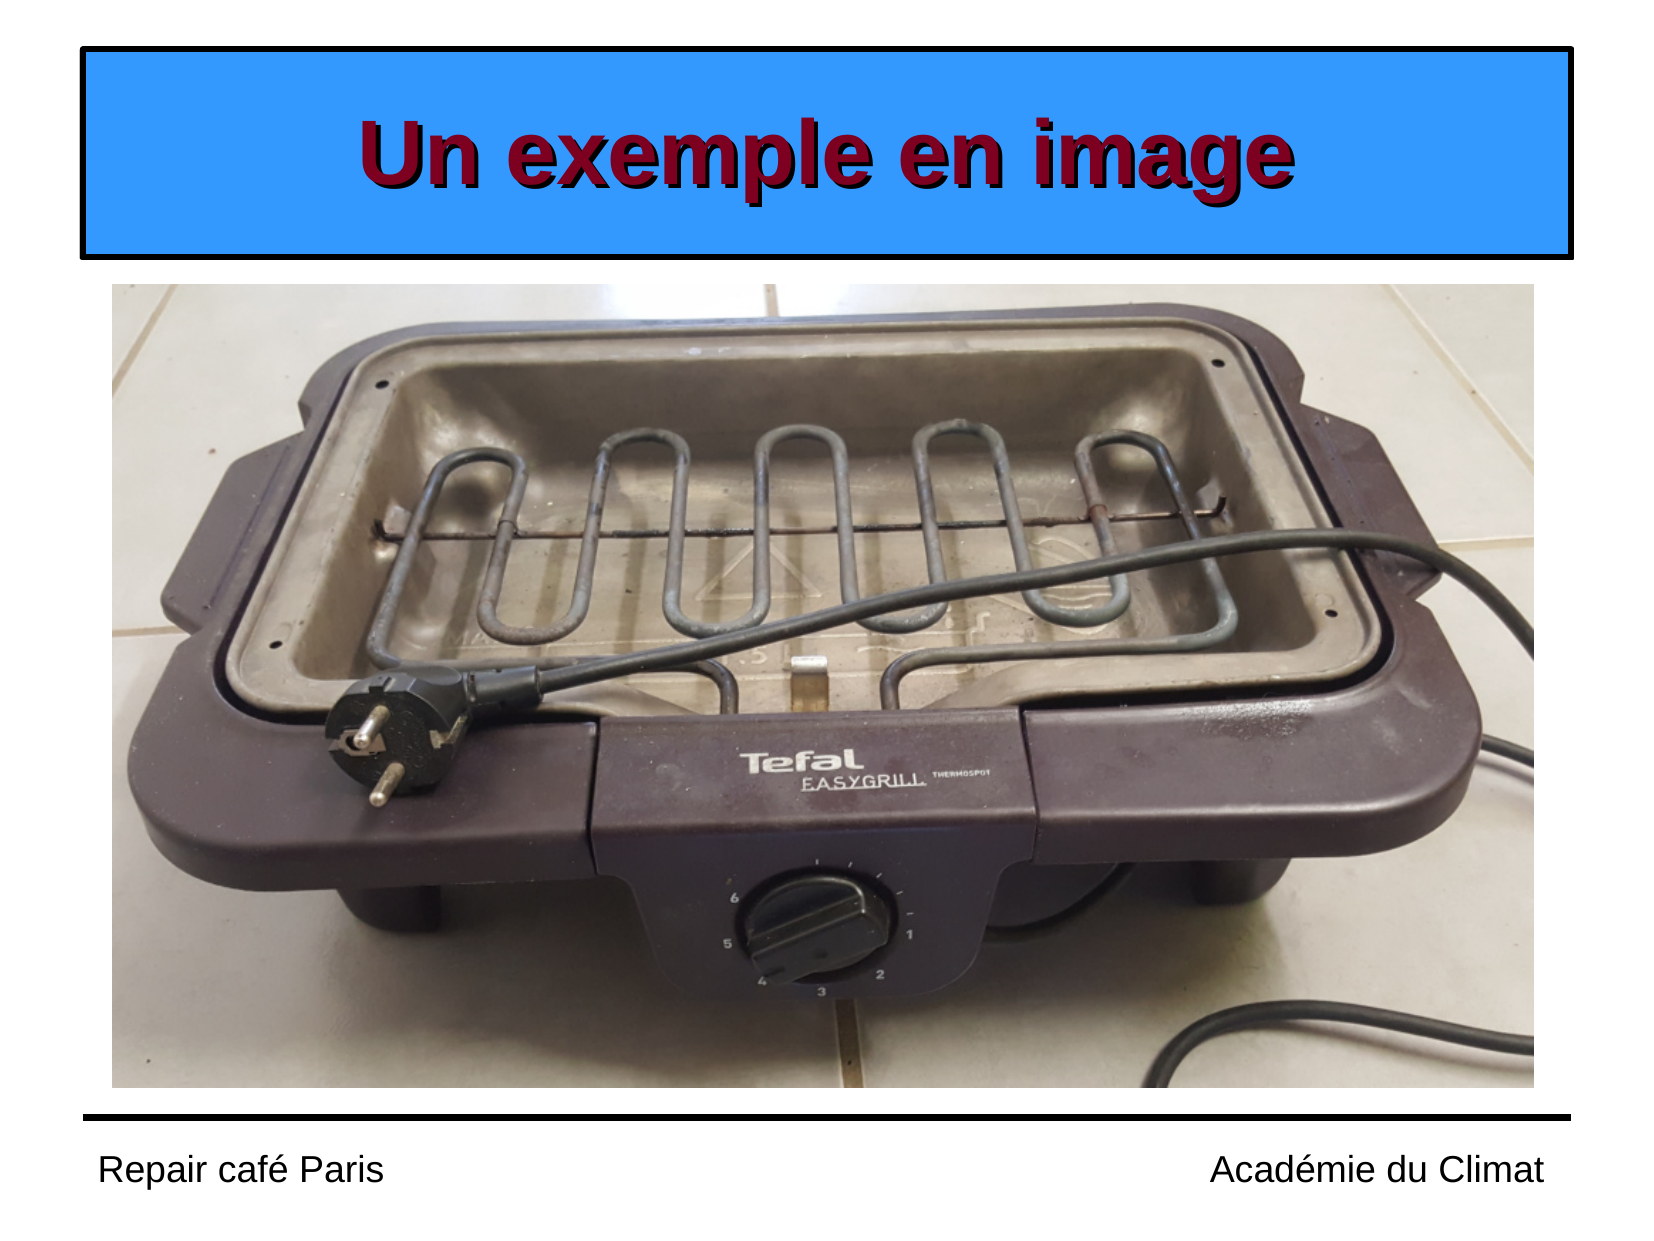

# Un exemple en image
Repair café Paris	Académie du Climat